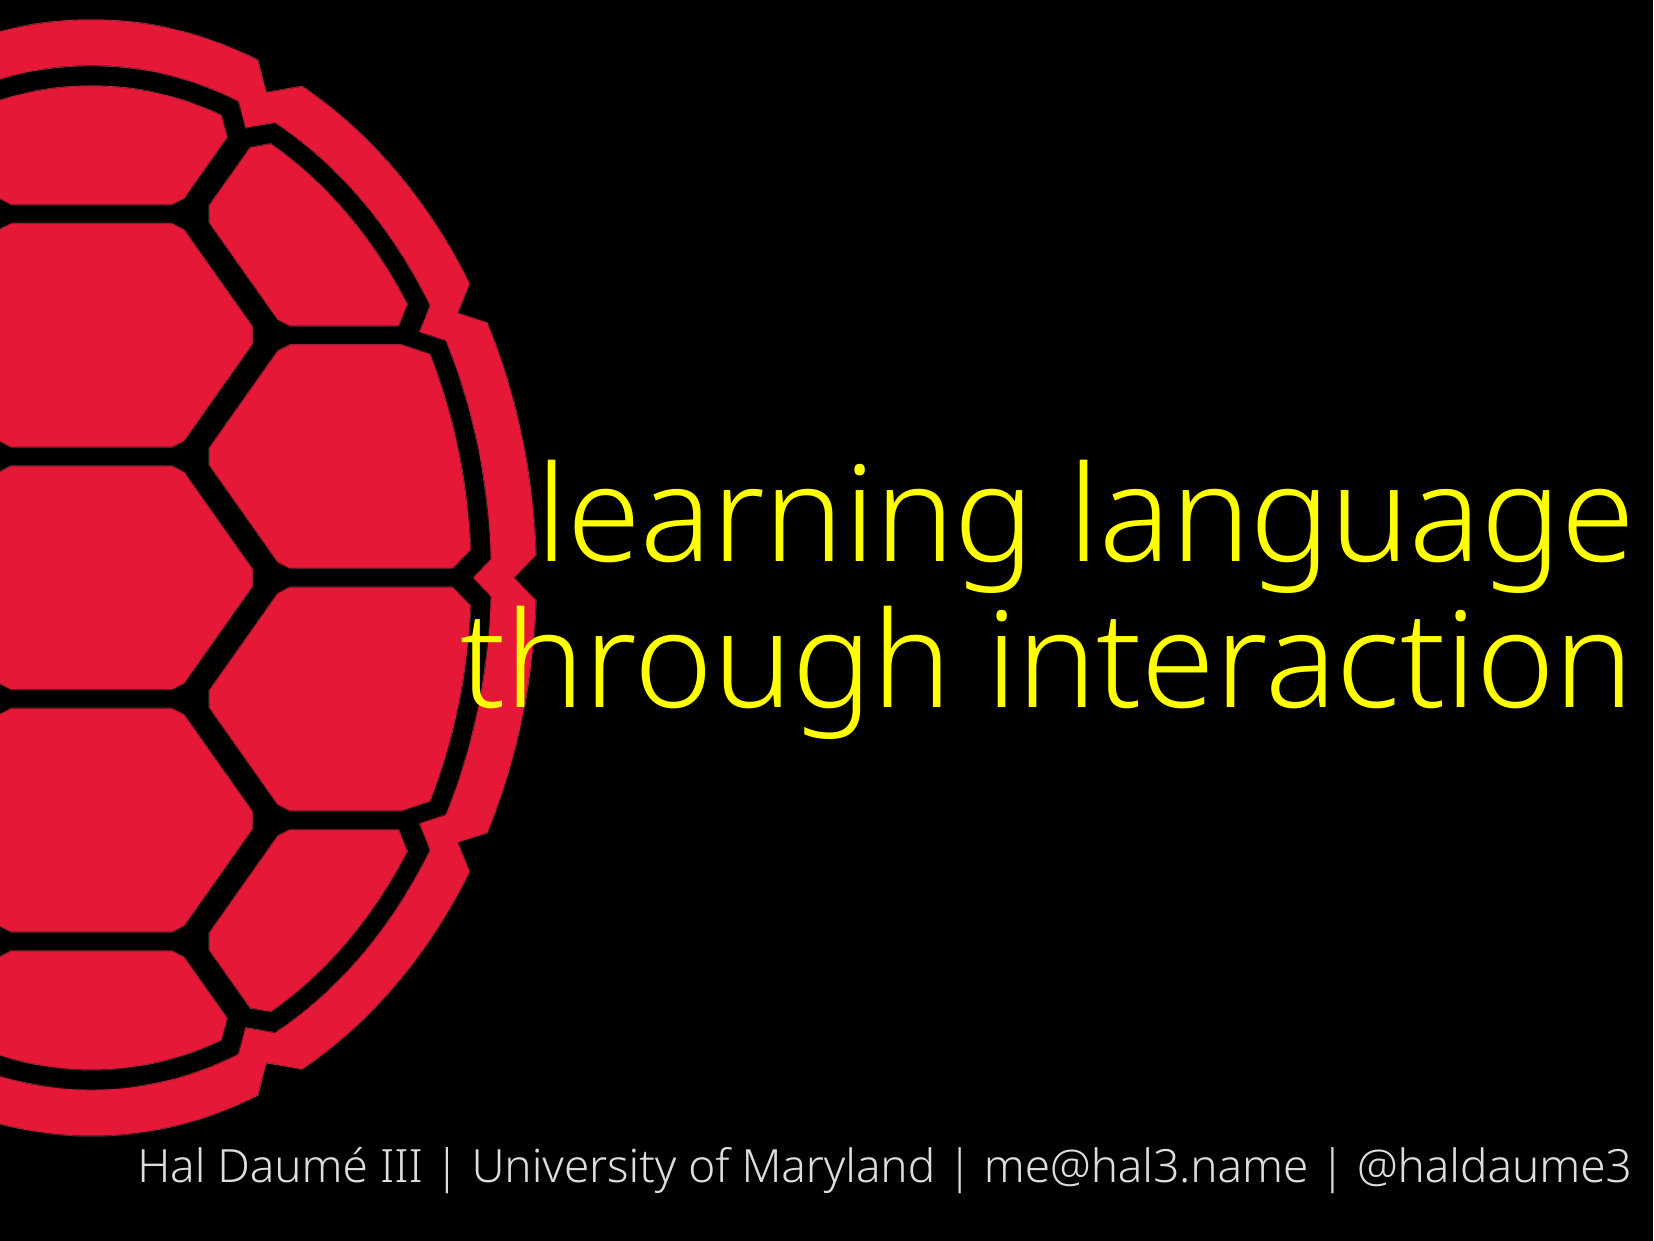

learning language
through interaction
Hal Daumé III | University of Maryland | me@hal3.name | @haldaume3